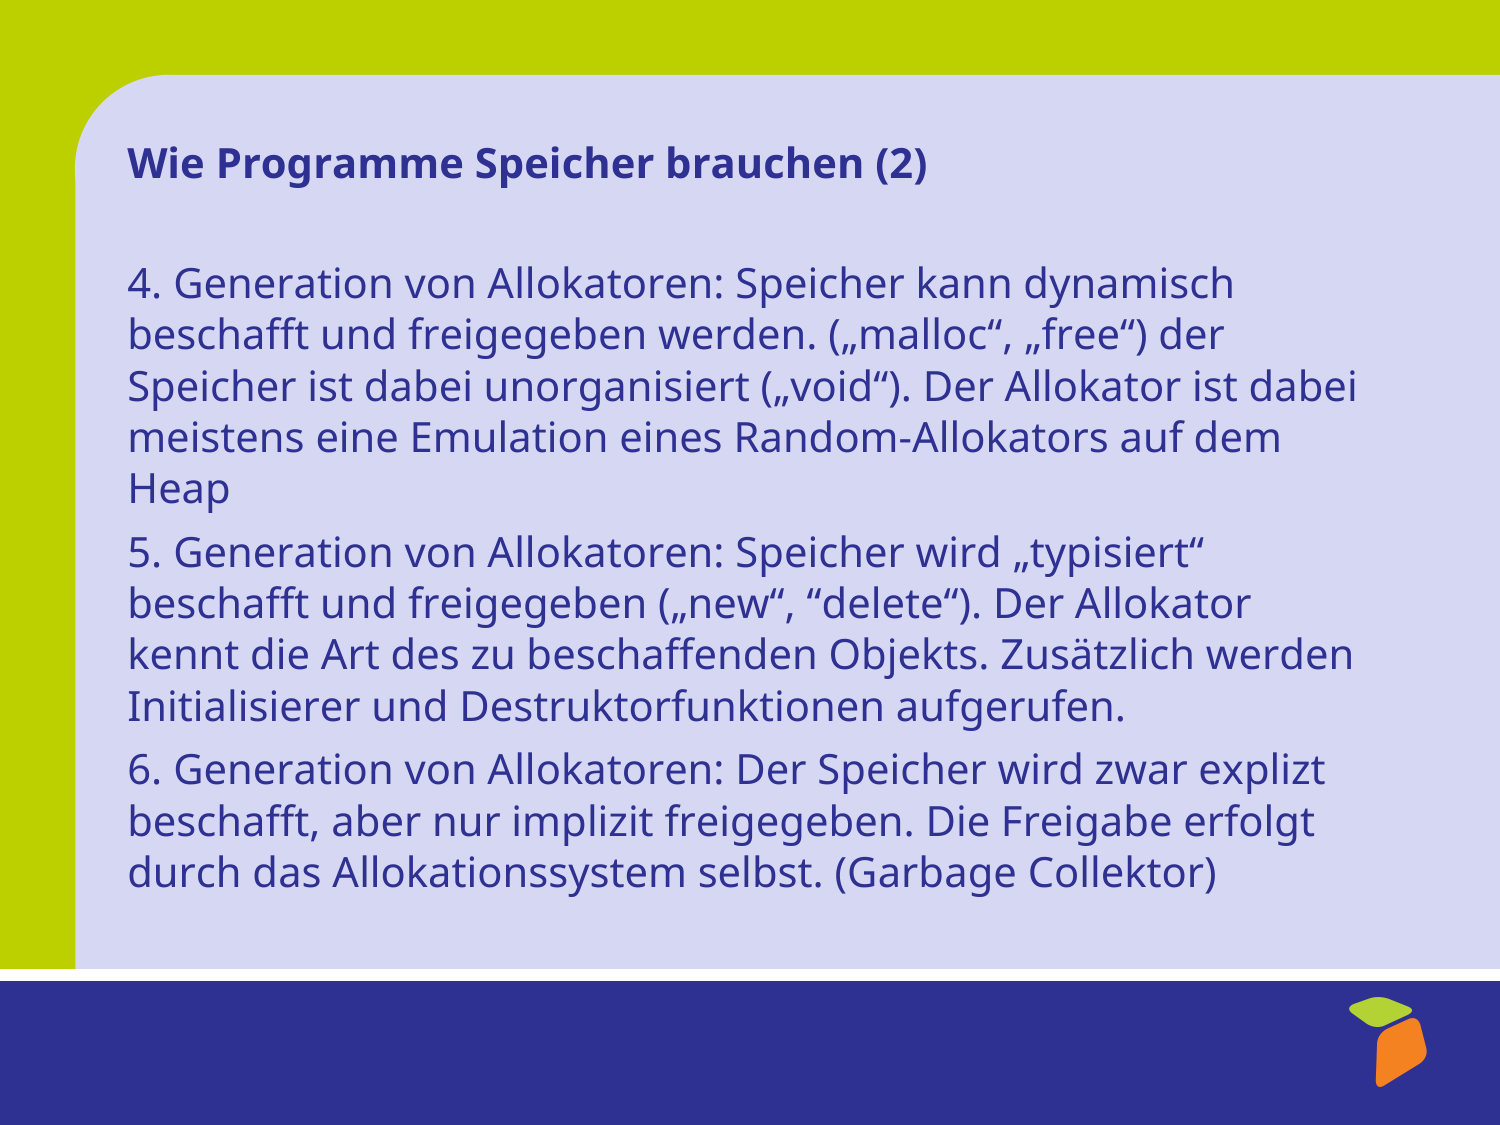

# Wie Programme Speicher brauchen (2)
4. Generation von Allokatoren: Speicher kann dynamisch beschafft und freigegeben werden. („malloc“, „free“) der Speicher ist dabei unorganisiert („void“). Der Allokator ist dabei meistens eine Emulation eines Random-Allokators auf dem Heap
5. Generation von Allokatoren: Speicher wird „typisiert“ beschafft und freigegeben („new“, “delete“). Der Allokator kennt die Art des zu beschaffenden Objekts. Zusätzlich werden Initialisierer und Destruktorfunktionen aufgerufen.
6. Generation von Allokatoren: Der Speicher wird zwar explizt beschafft, aber nur implizit freigegeben. Die Freigabe erfolgt durch das Allokationssystem selbst. (Garbage Collektor)